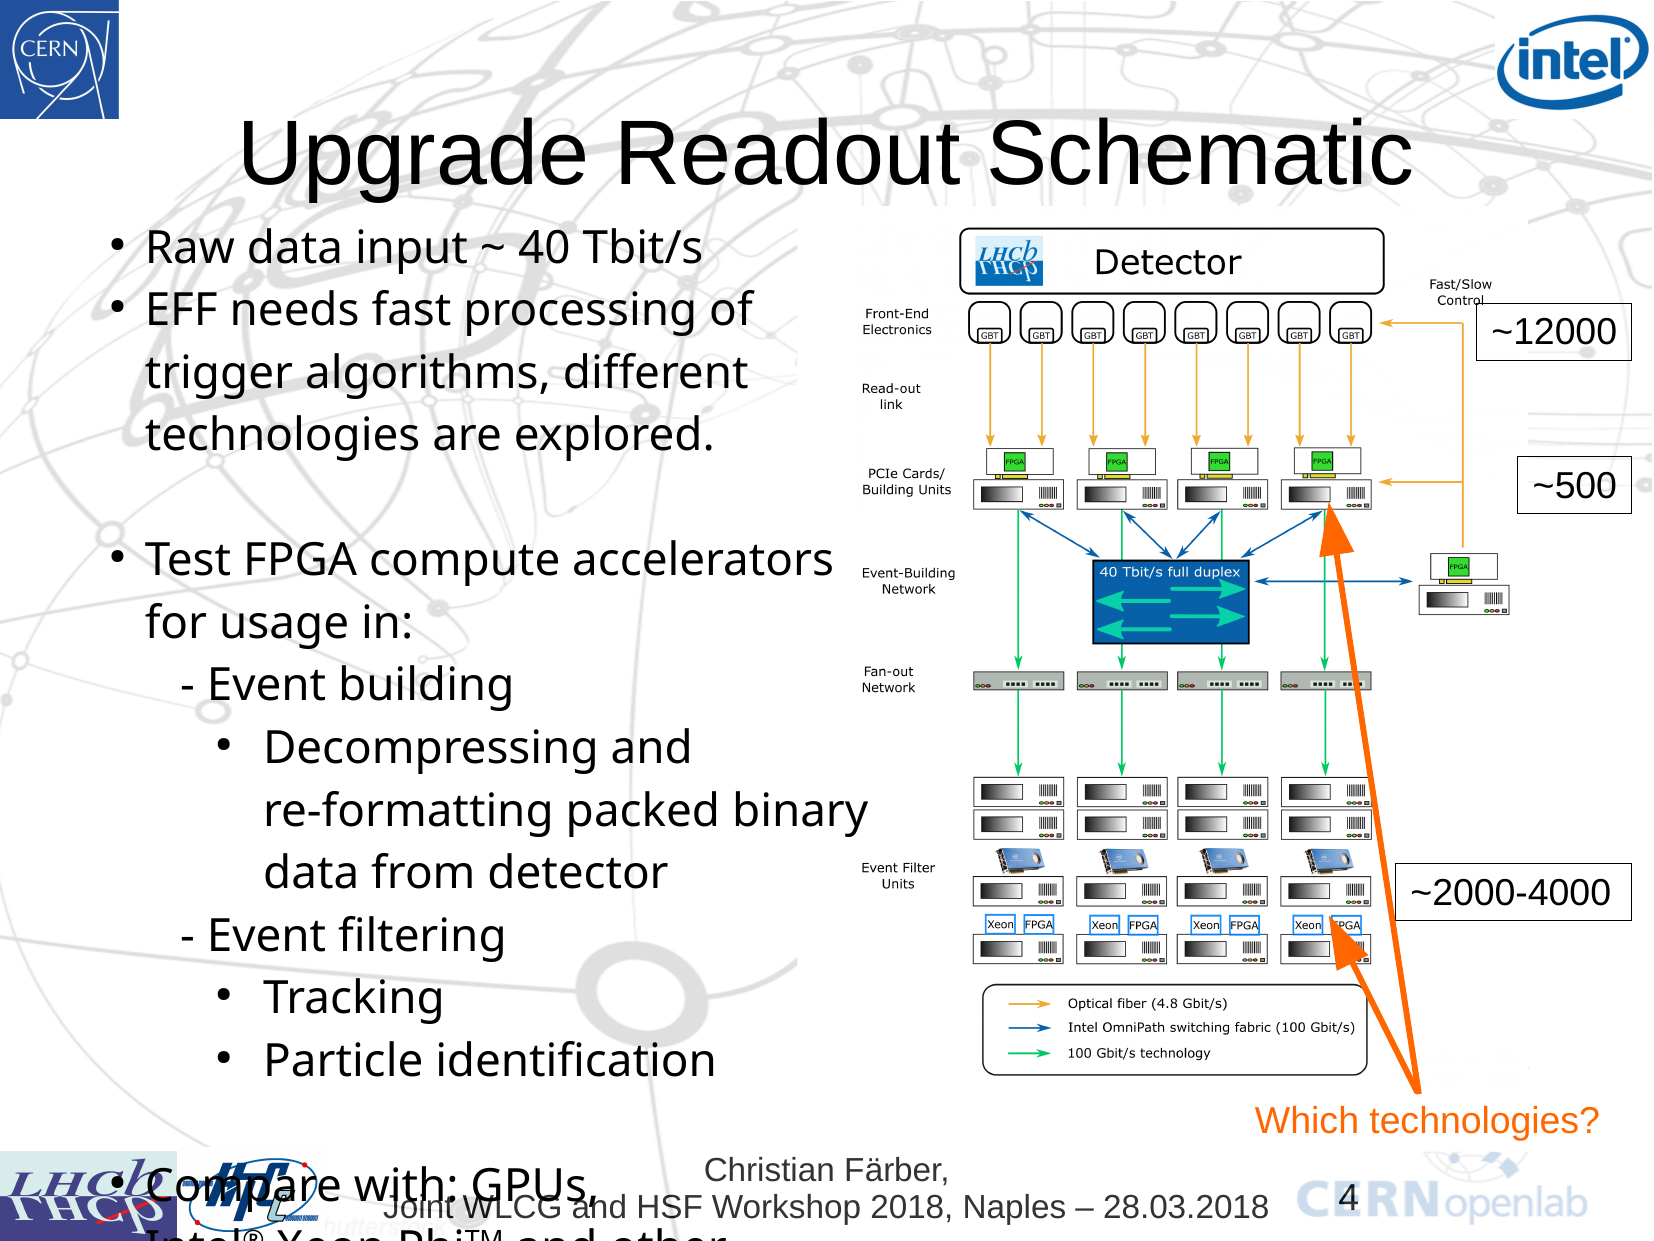

# Upgrade Readout Schematic
Raw data input ~ 40 Tbit/s
EFF needs fast processing of
trigger algorithms, different
technologies are explored.
Test FPGA compute accelerators
for usage in:
- Event building
 Decompressing and
 re-formatting packed binary
 data from detector
- Event filtering
 Tracking
 Particle identification
Compare with: GPUs,
Intel® Xeon PhiTM and other
compute accelerators
~12000
~500
~2000-4000
Which technologies?